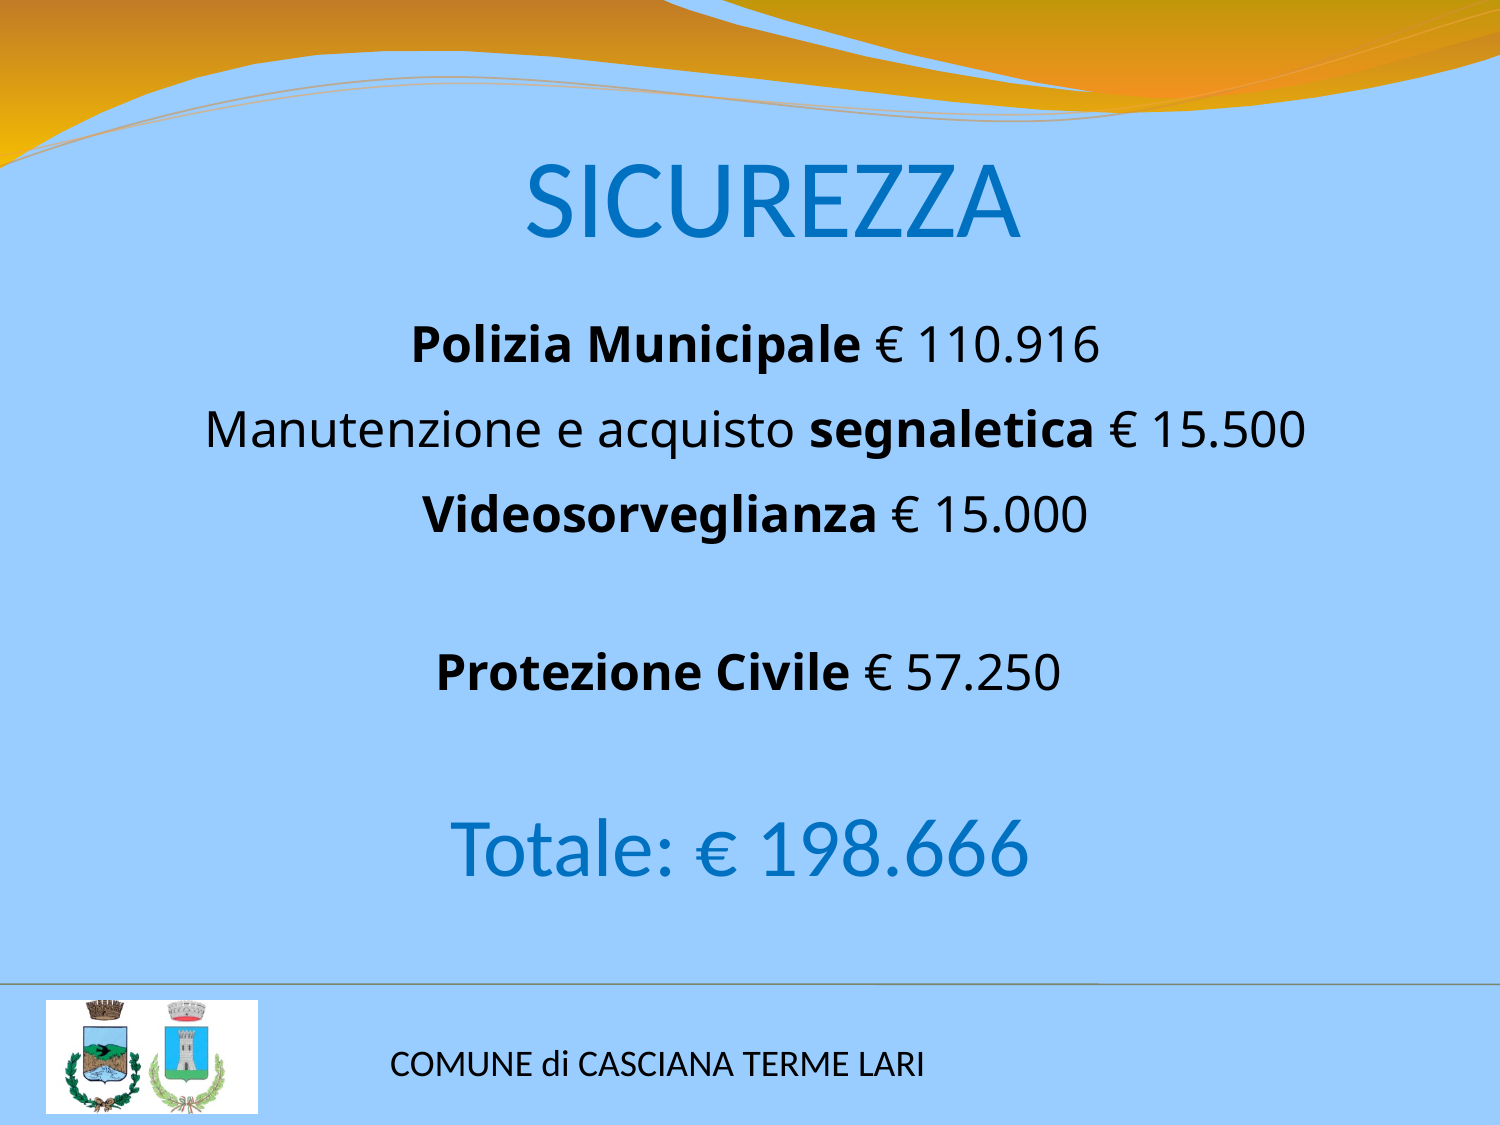

SICUREZZA
Polizia Municipale € 110.916
Manutenzione e acquisto segnaletica € 15.500
Videosorveglianza € 15.000
Protezione Civile € 57.250
Totale: € 198.666
COMUNE di CASCIANA TERME LARI